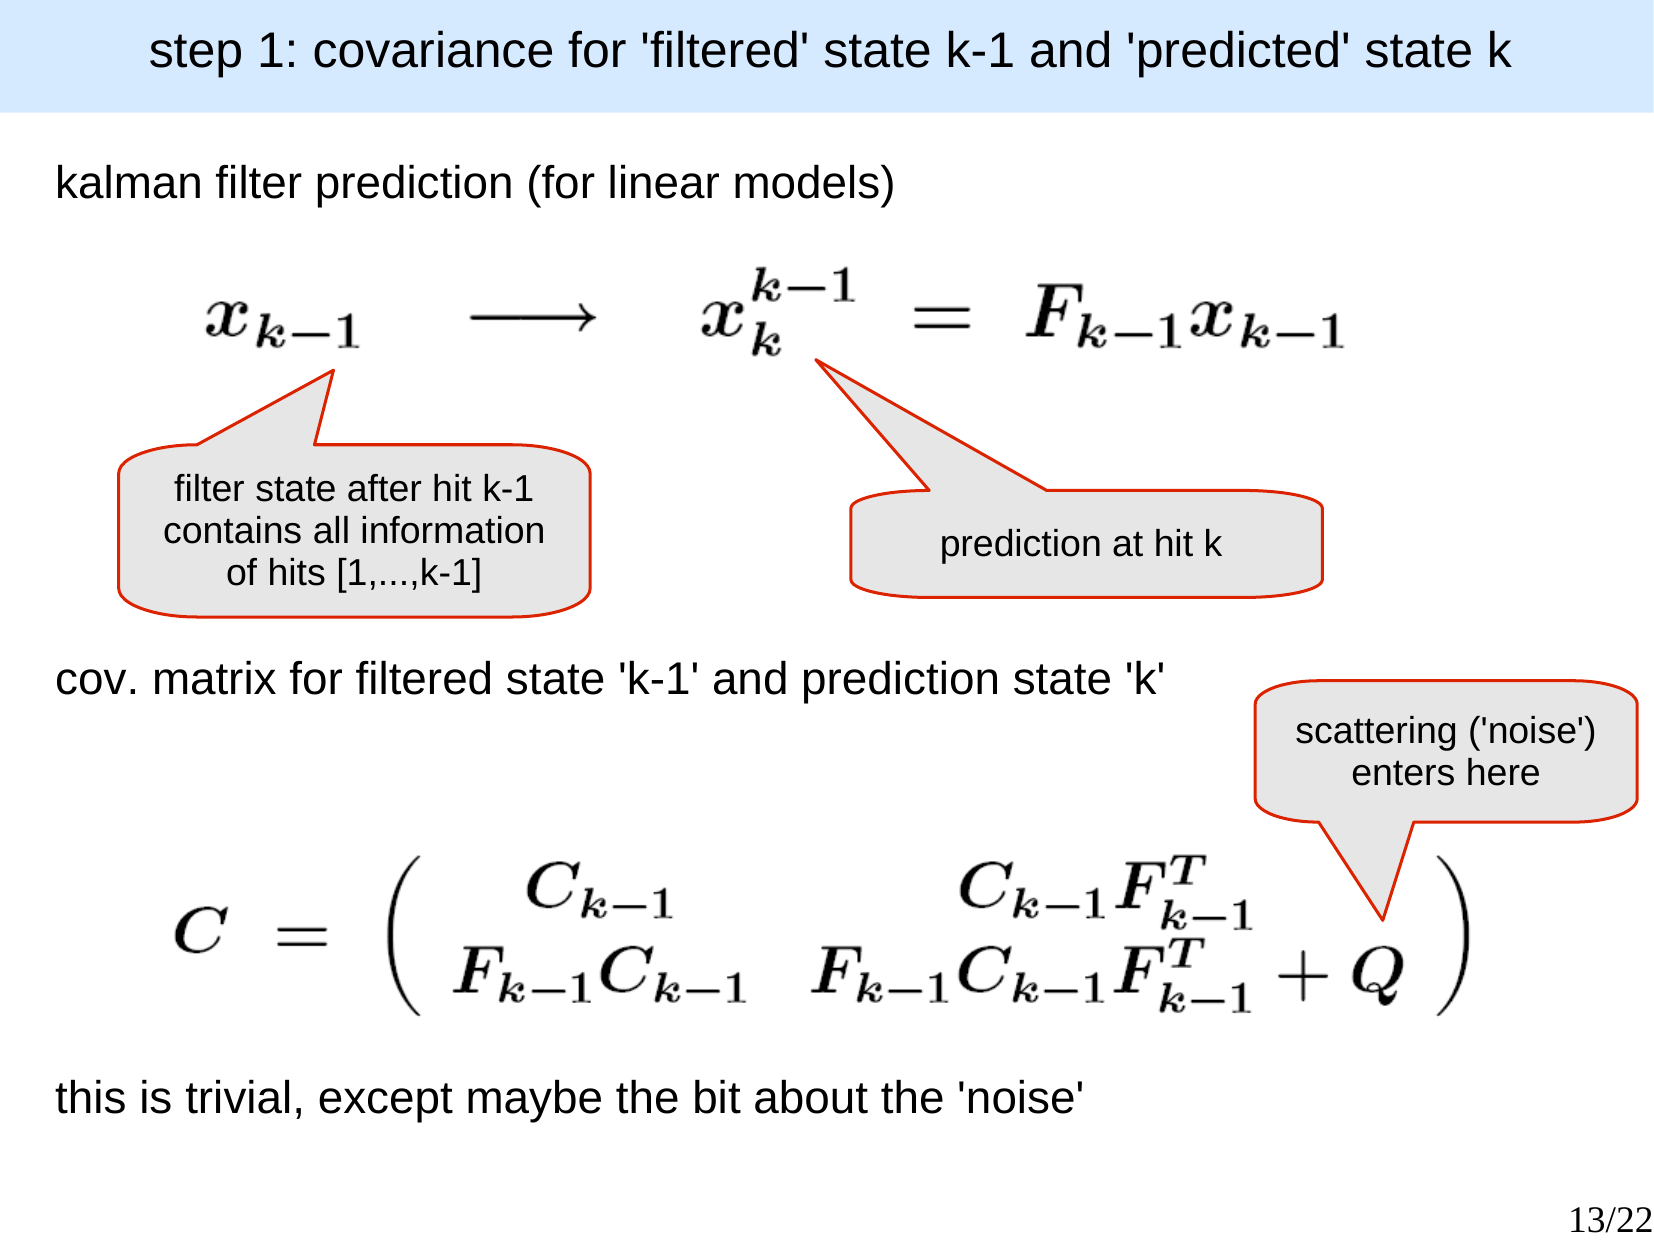

# step 1: covariance for 'filtered' state k-1 and 'predicted' state k
kalman filter prediction (for linear models)
filter state after hit k-1
contains all information of hits [1,...,k-1]
prediction at hit k
cov. matrix for filtered state 'k-1' and prediction state 'k'
scattering ('noise') enters here
this is trivial, except maybe the bit about the 'noise'
13